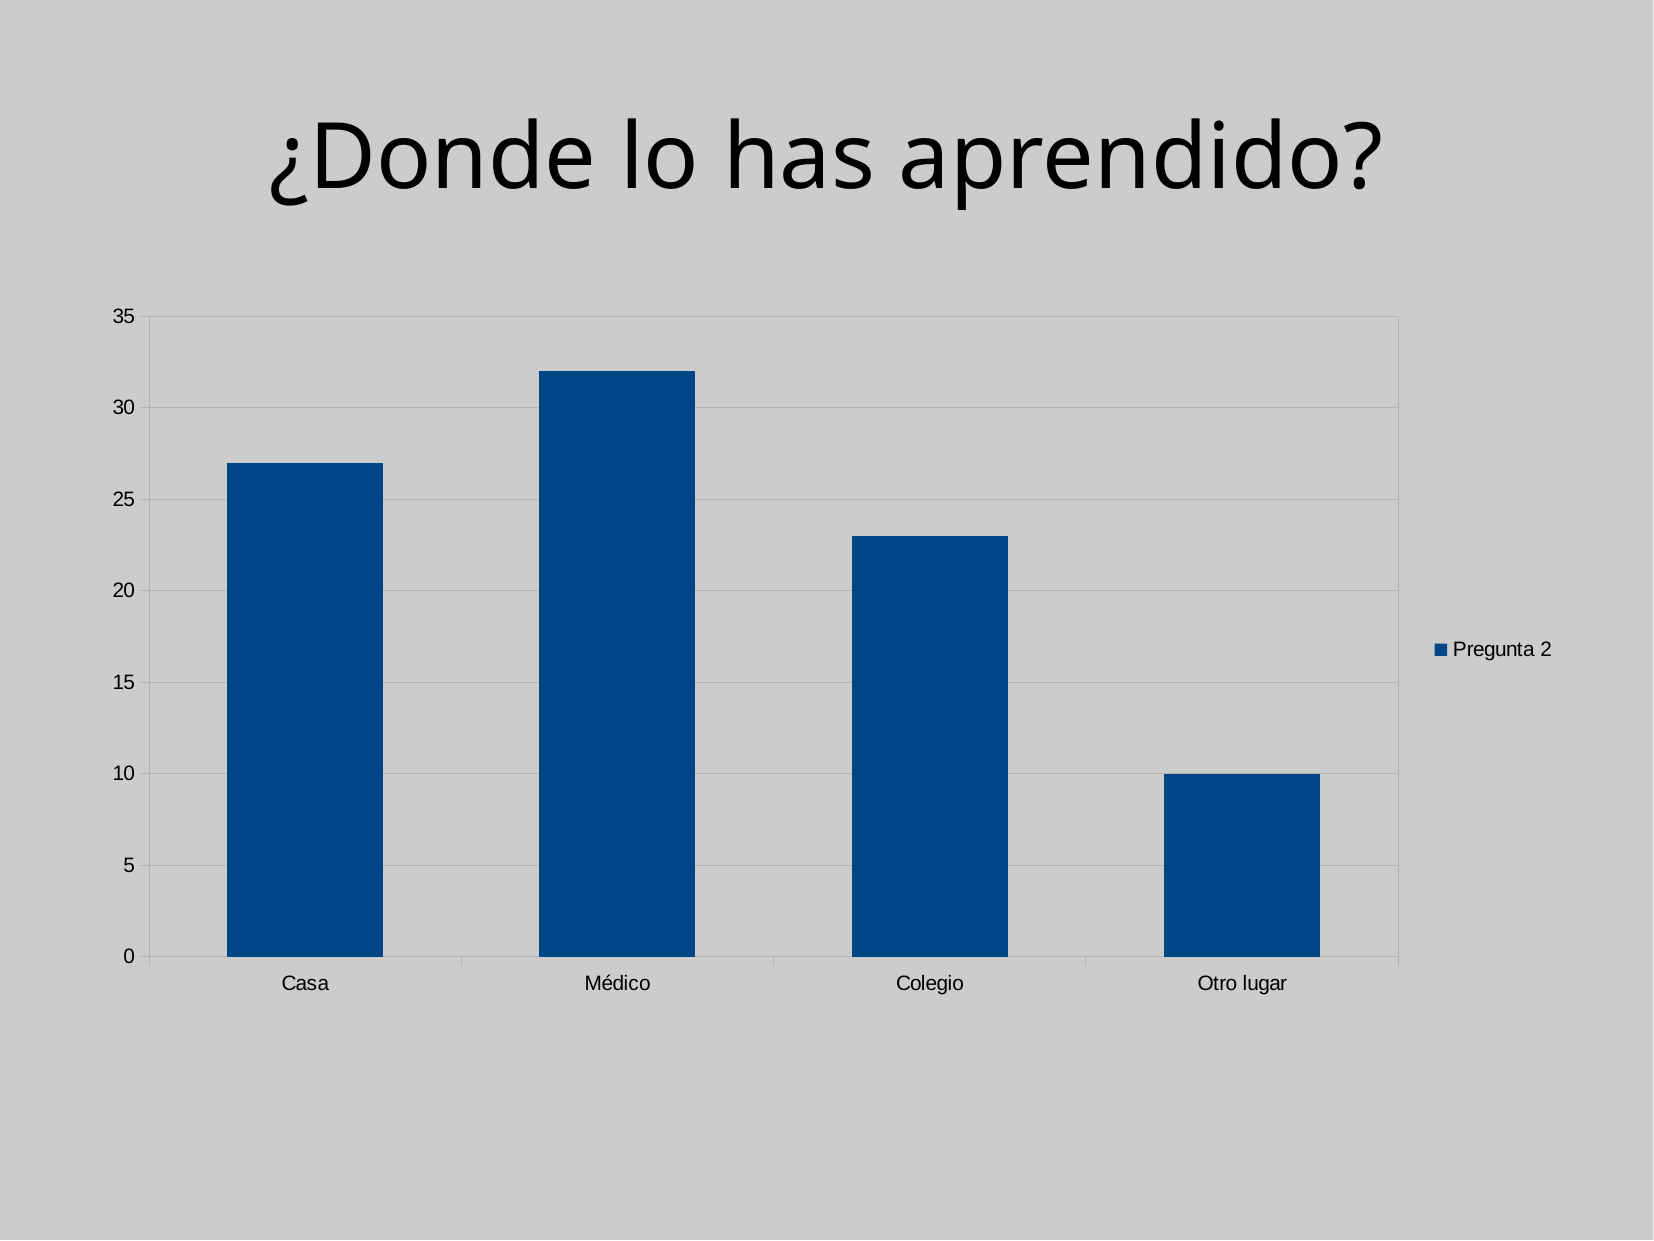

# ¿Donde lo has aprendido?
### Chart
| Category | Pregunta 2 |
|---|---|
| Casa | 27.0 |
| Médico | 32.0 |
| Colegio | 23.0 |
| Otro lugar | 10.0 |